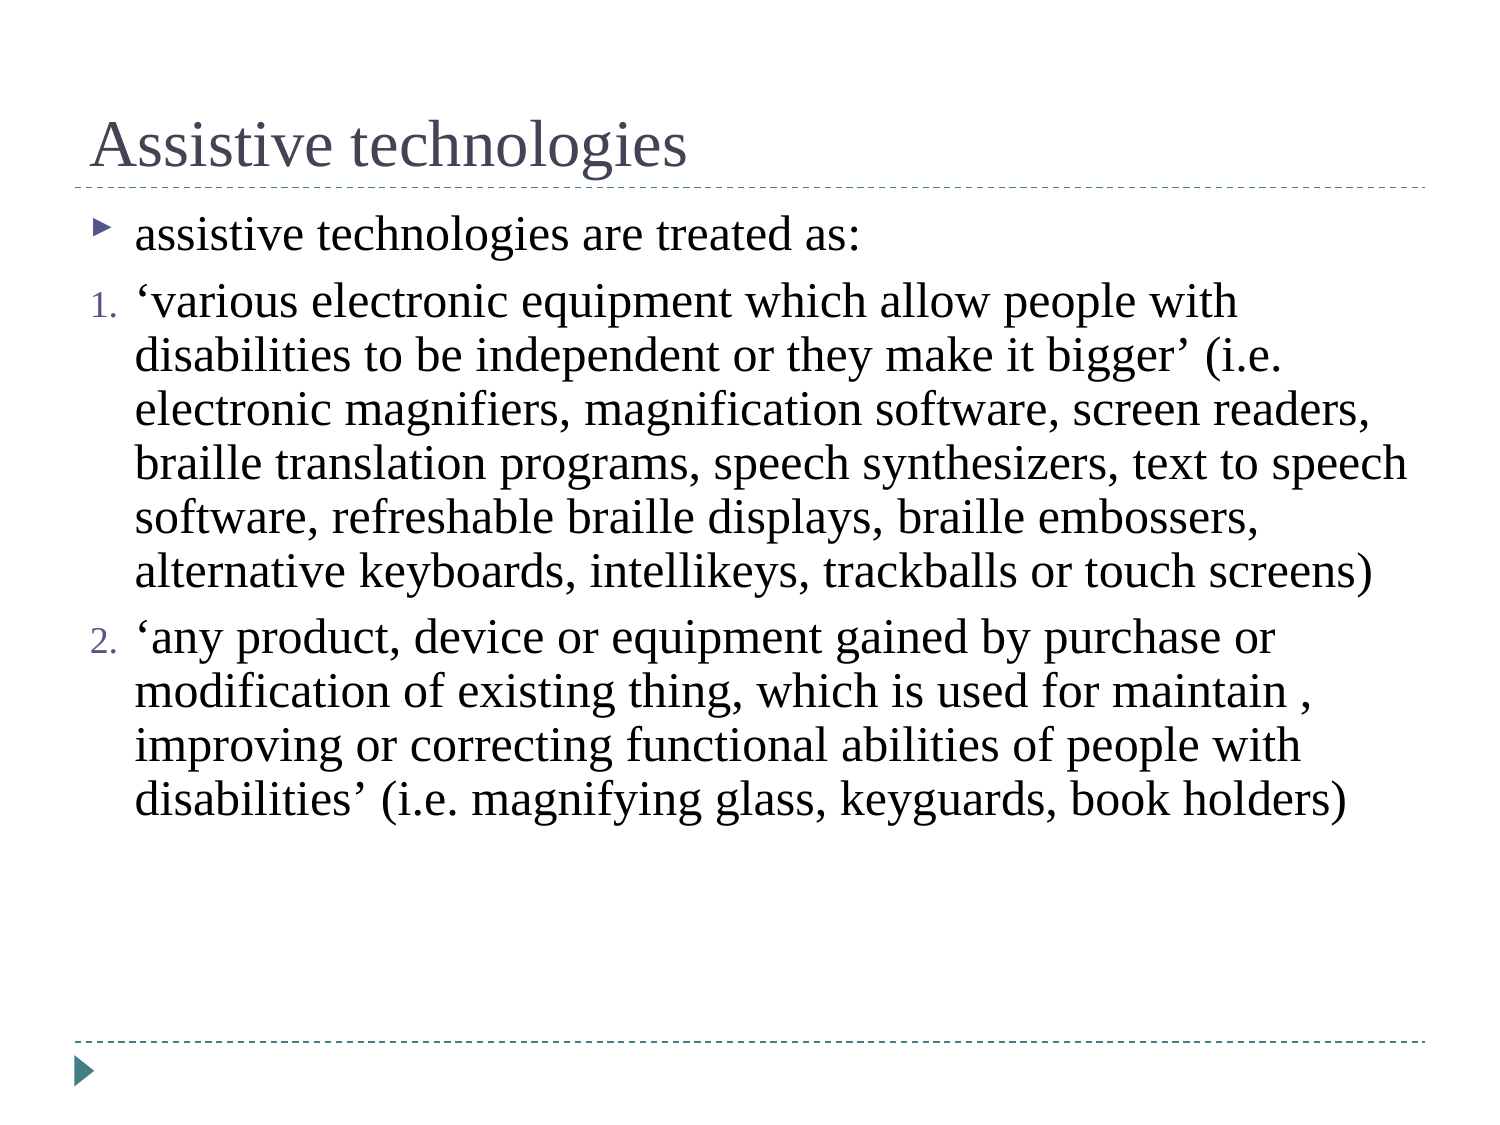

# Assistive technologies
assistive technologies are treated as:
‘various electronic equipment which allow people with disabilities to be independent or they make it bigger’ (i.e. electronic magnifiers, magnification software, screen readers, braille translation programs, speech synthesizers, text to speech software, refreshable braille displays, braille embossers, alternative keyboards, intellikeys, trackballs or touch screens)
‘any product, device or equipment gained by purchase or modification of existing thing, which is used for maintain , improving or correcting functional abilities of people with disabilities’ (i.e. magnifying glass, keyguards, book holders)